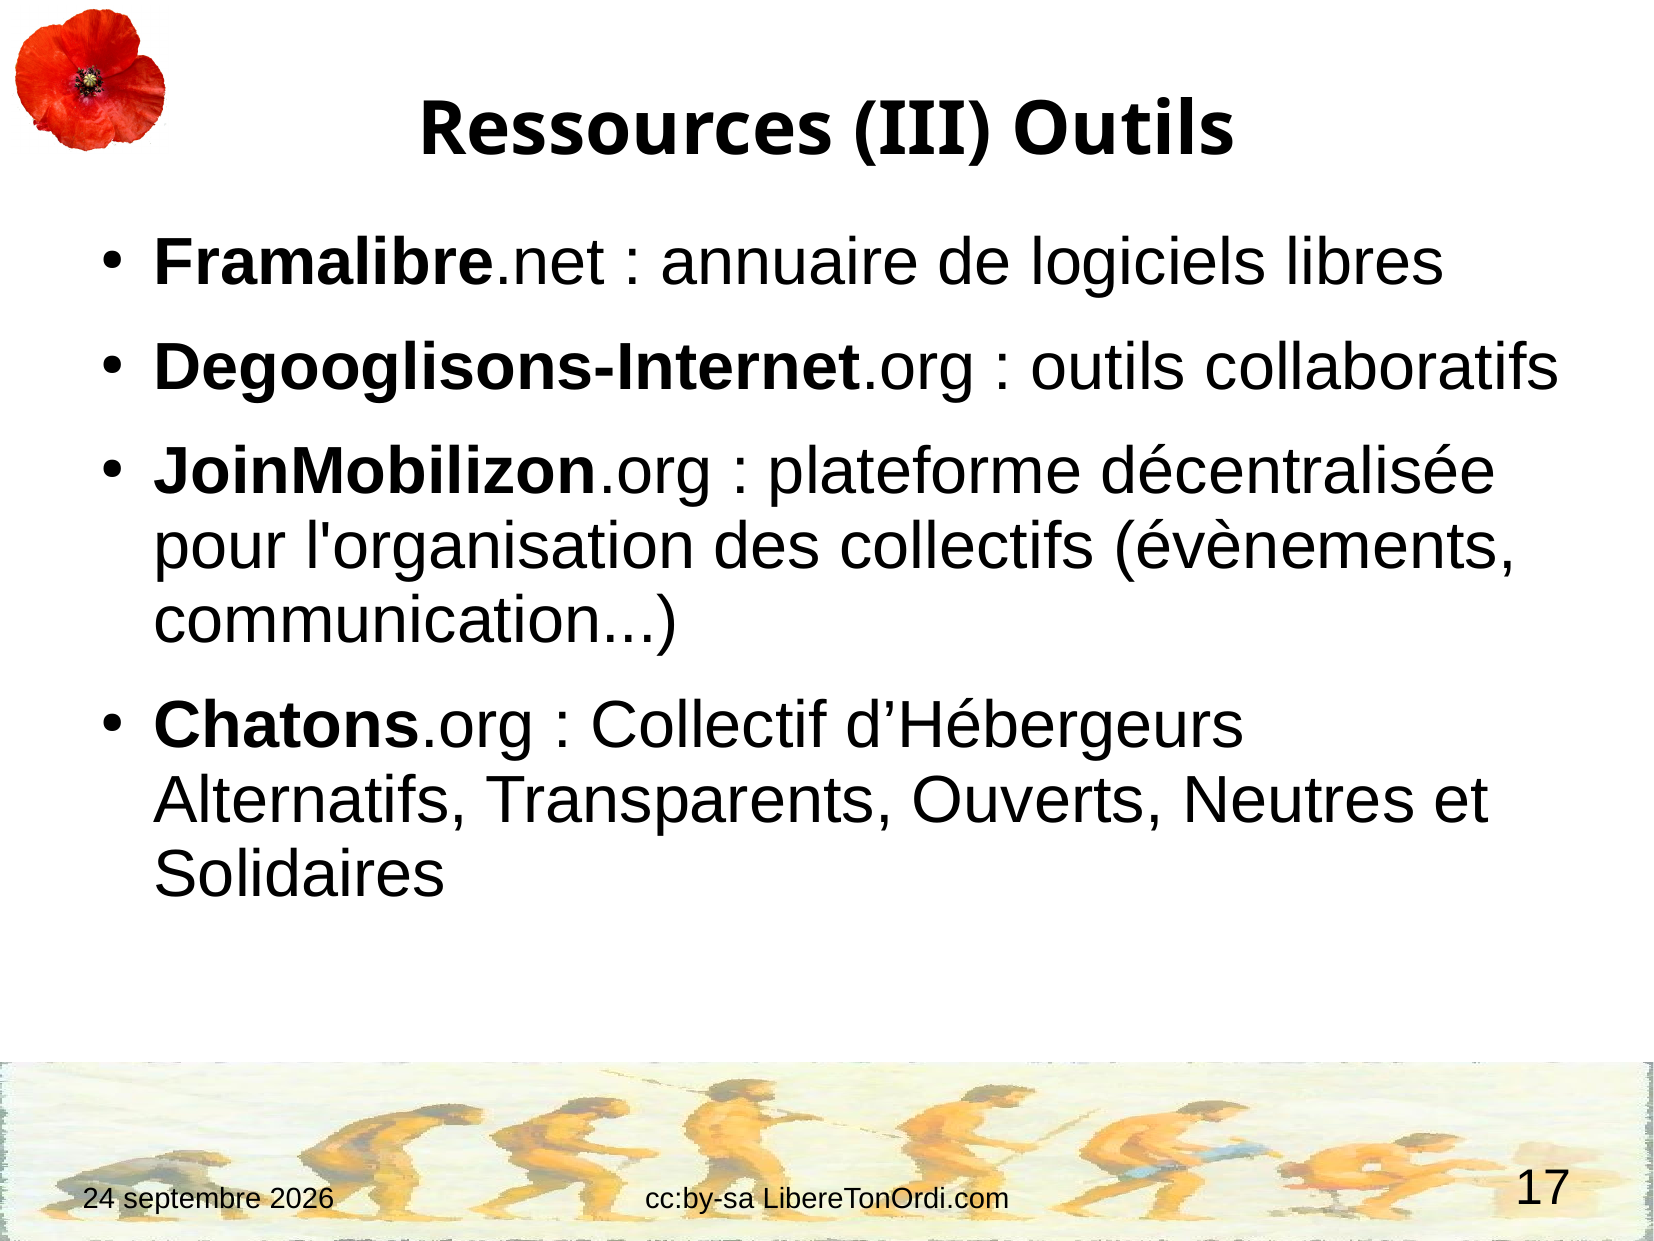

# Ressources (III) Outils
Framalibre.net : annuaire de logiciels libres
Degooglisons-Internet.org : outils collaboratifs
JoinMobilizon.org : plateforme décentralisée pour l'organisation des collectifs (évènements, communication...)
Chatons.org : Collectif d’Hébergeurs Alternatifs, Transparents, Ouverts, Neutres et Solidaires
cc:by-sa LibereTonOrdi.com
17